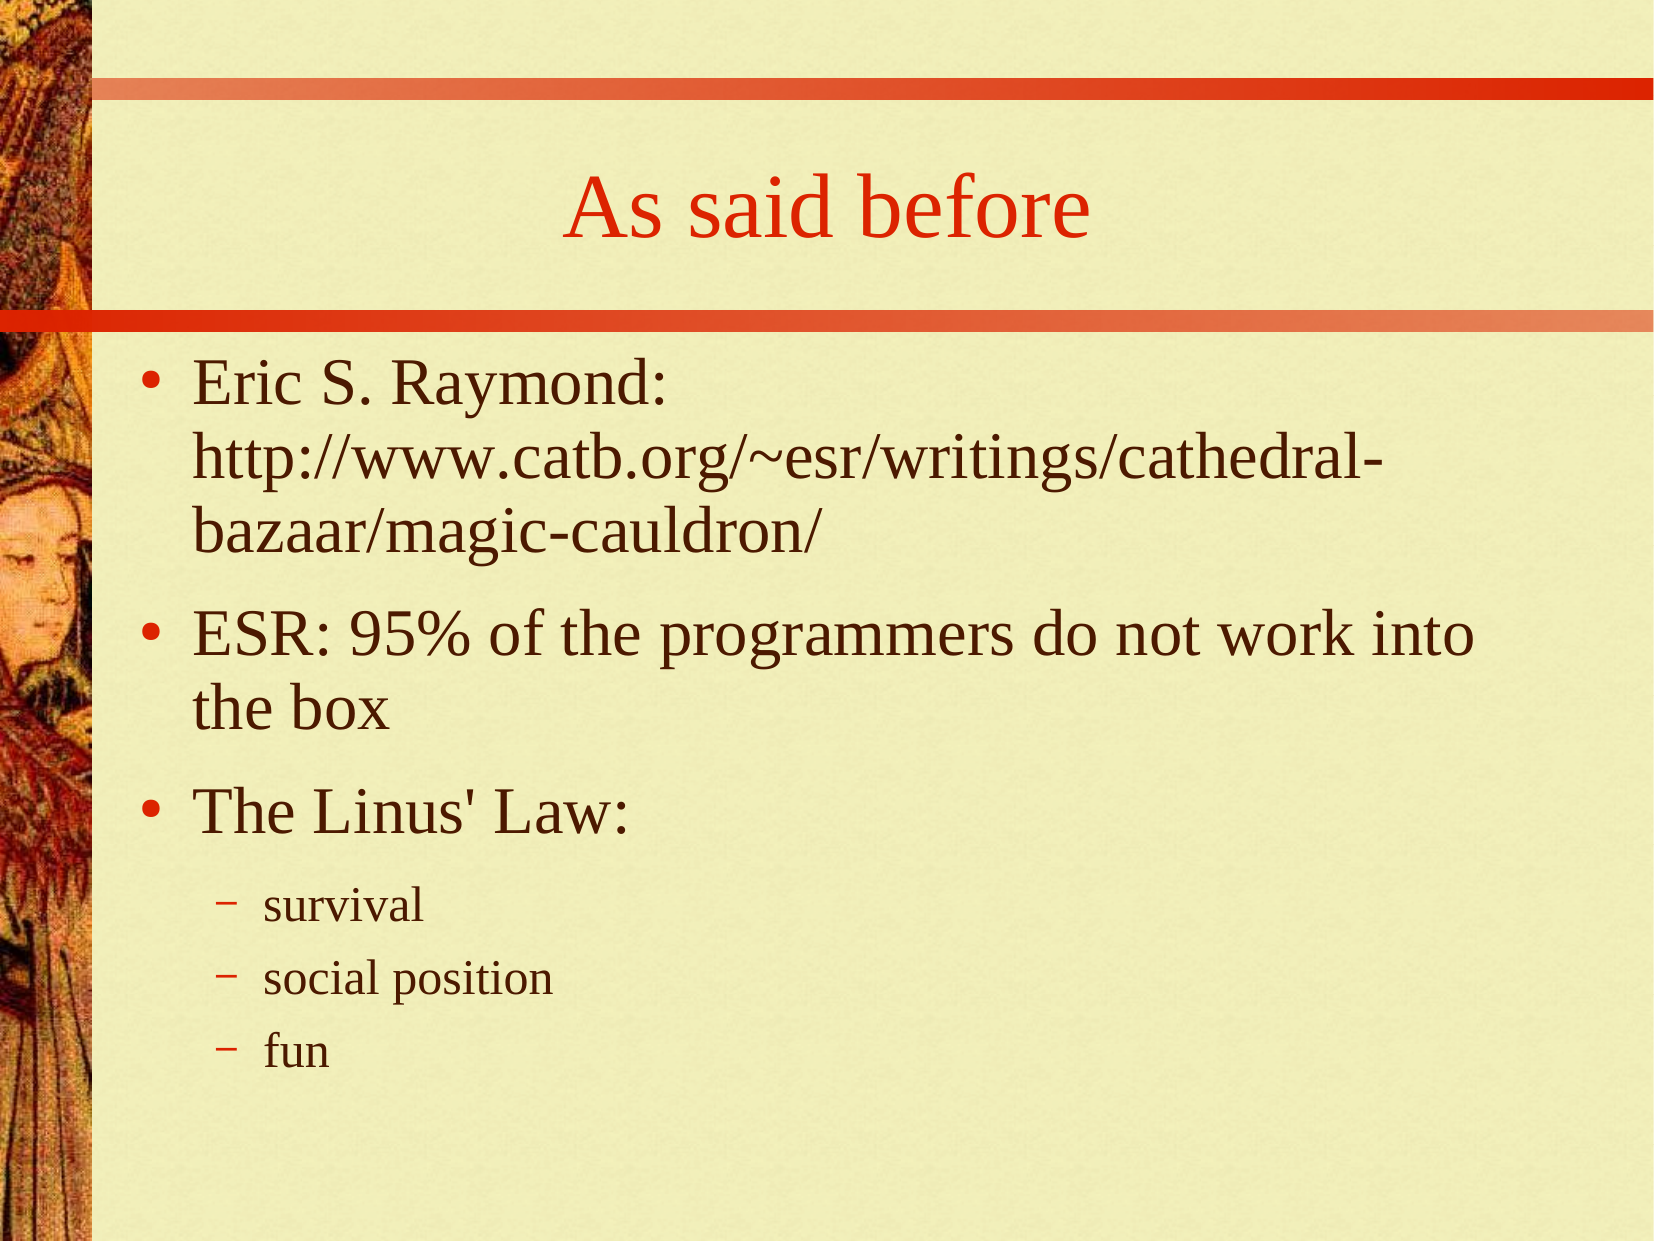

# As said before
Eric S. Raymond: http://www.catb.org/~esr/writings/cathedral-bazaar/magic-cauldron/
ESR: 95% of the programmers do not work into the box
The Linus' Law:
survival
social position
fun